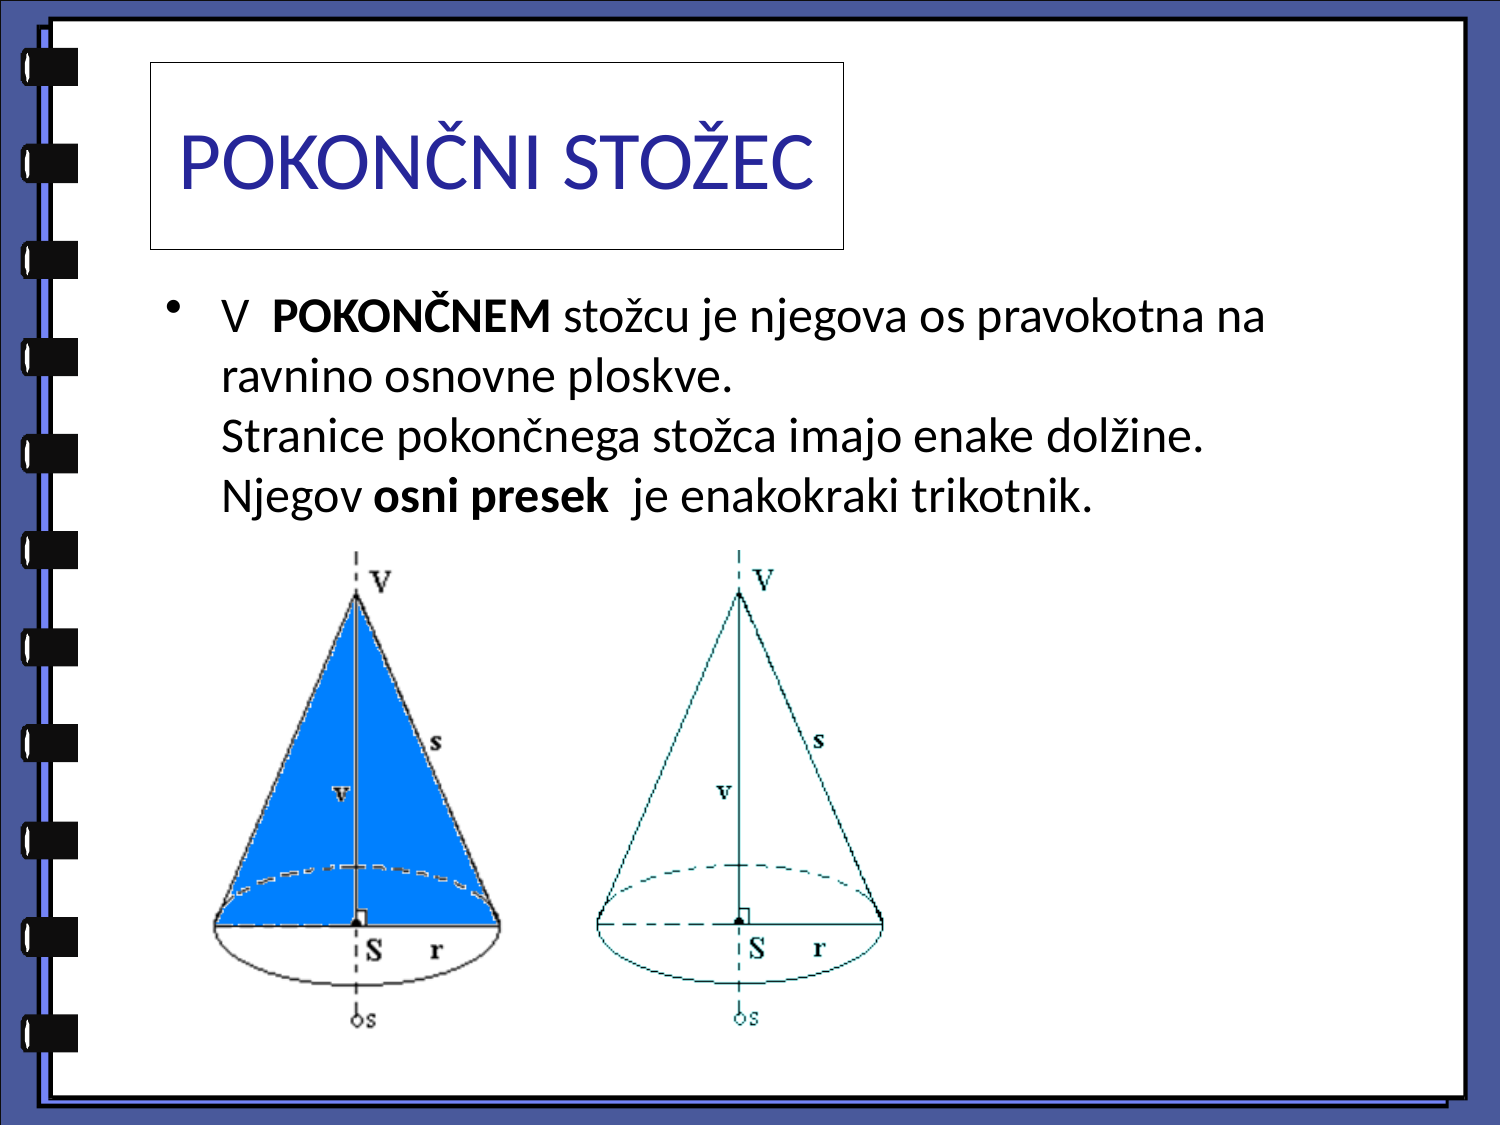

# POKONČNI STOŽEC
V  POKONČNEM stožcu je njegova os pravokotna na ravnino osnovne ploskve. 
Stranice pokončnega stožca imajo enake dolžine. 
Njegov osni presek  je enakokraki trikotnik.